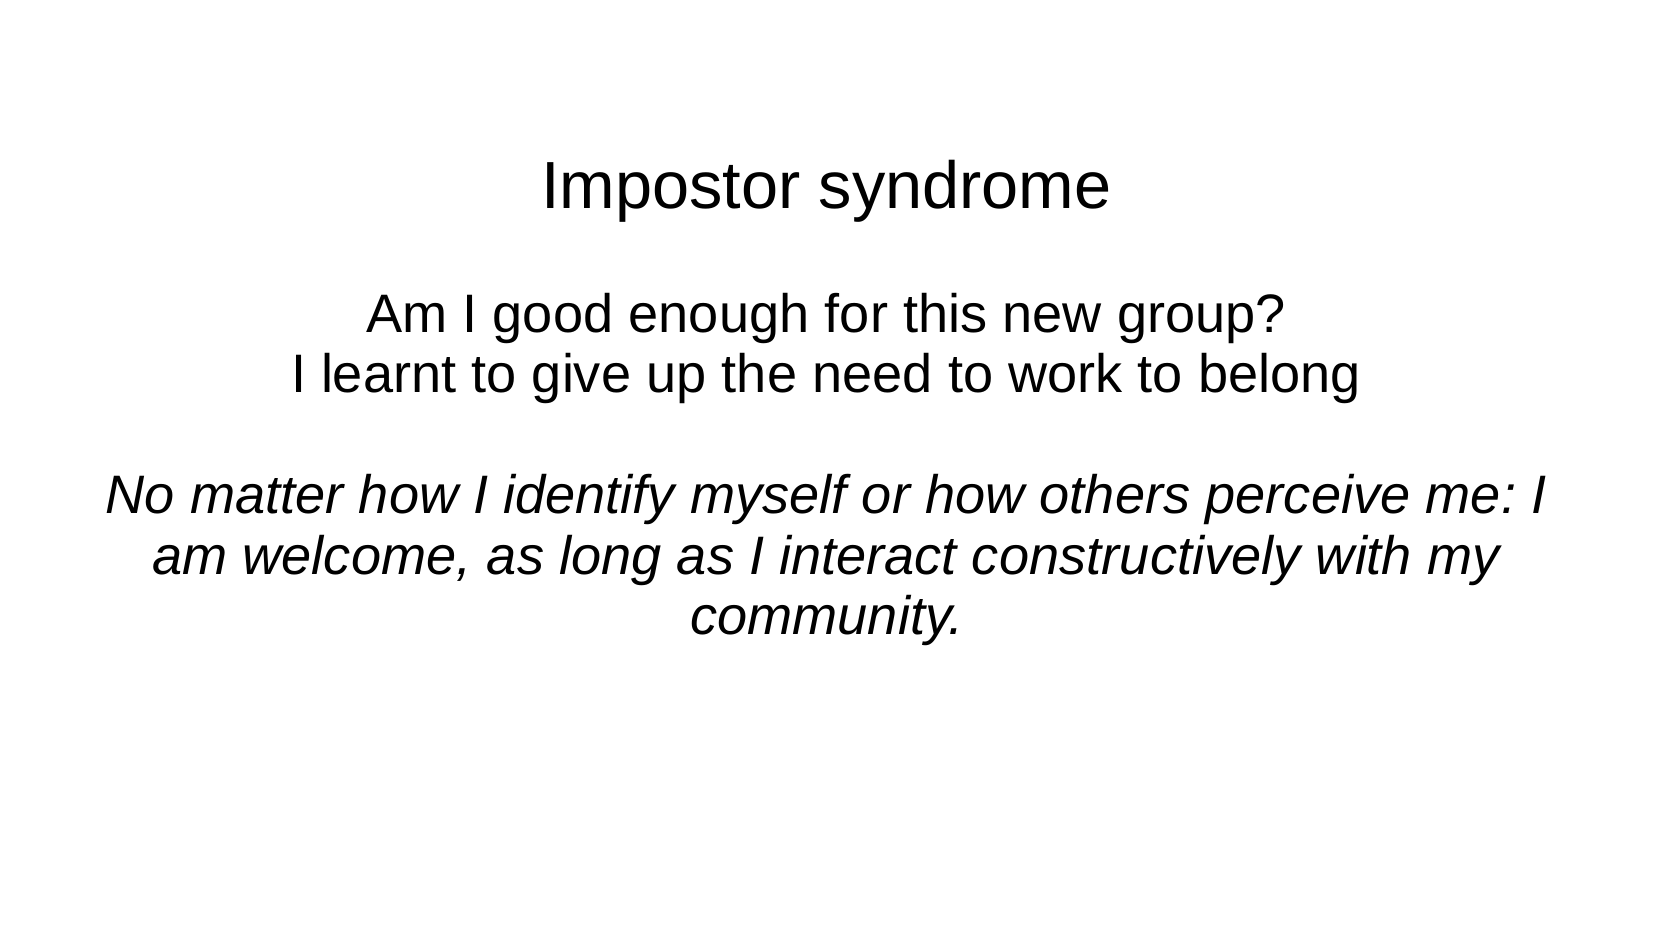

# Impostor syndrome
Am I good enough for this new group?
I learnt to give up the need to work to belong
No matter how I identify myself or how others perceive me: I am welcome, as long as I interact constructively with my community.